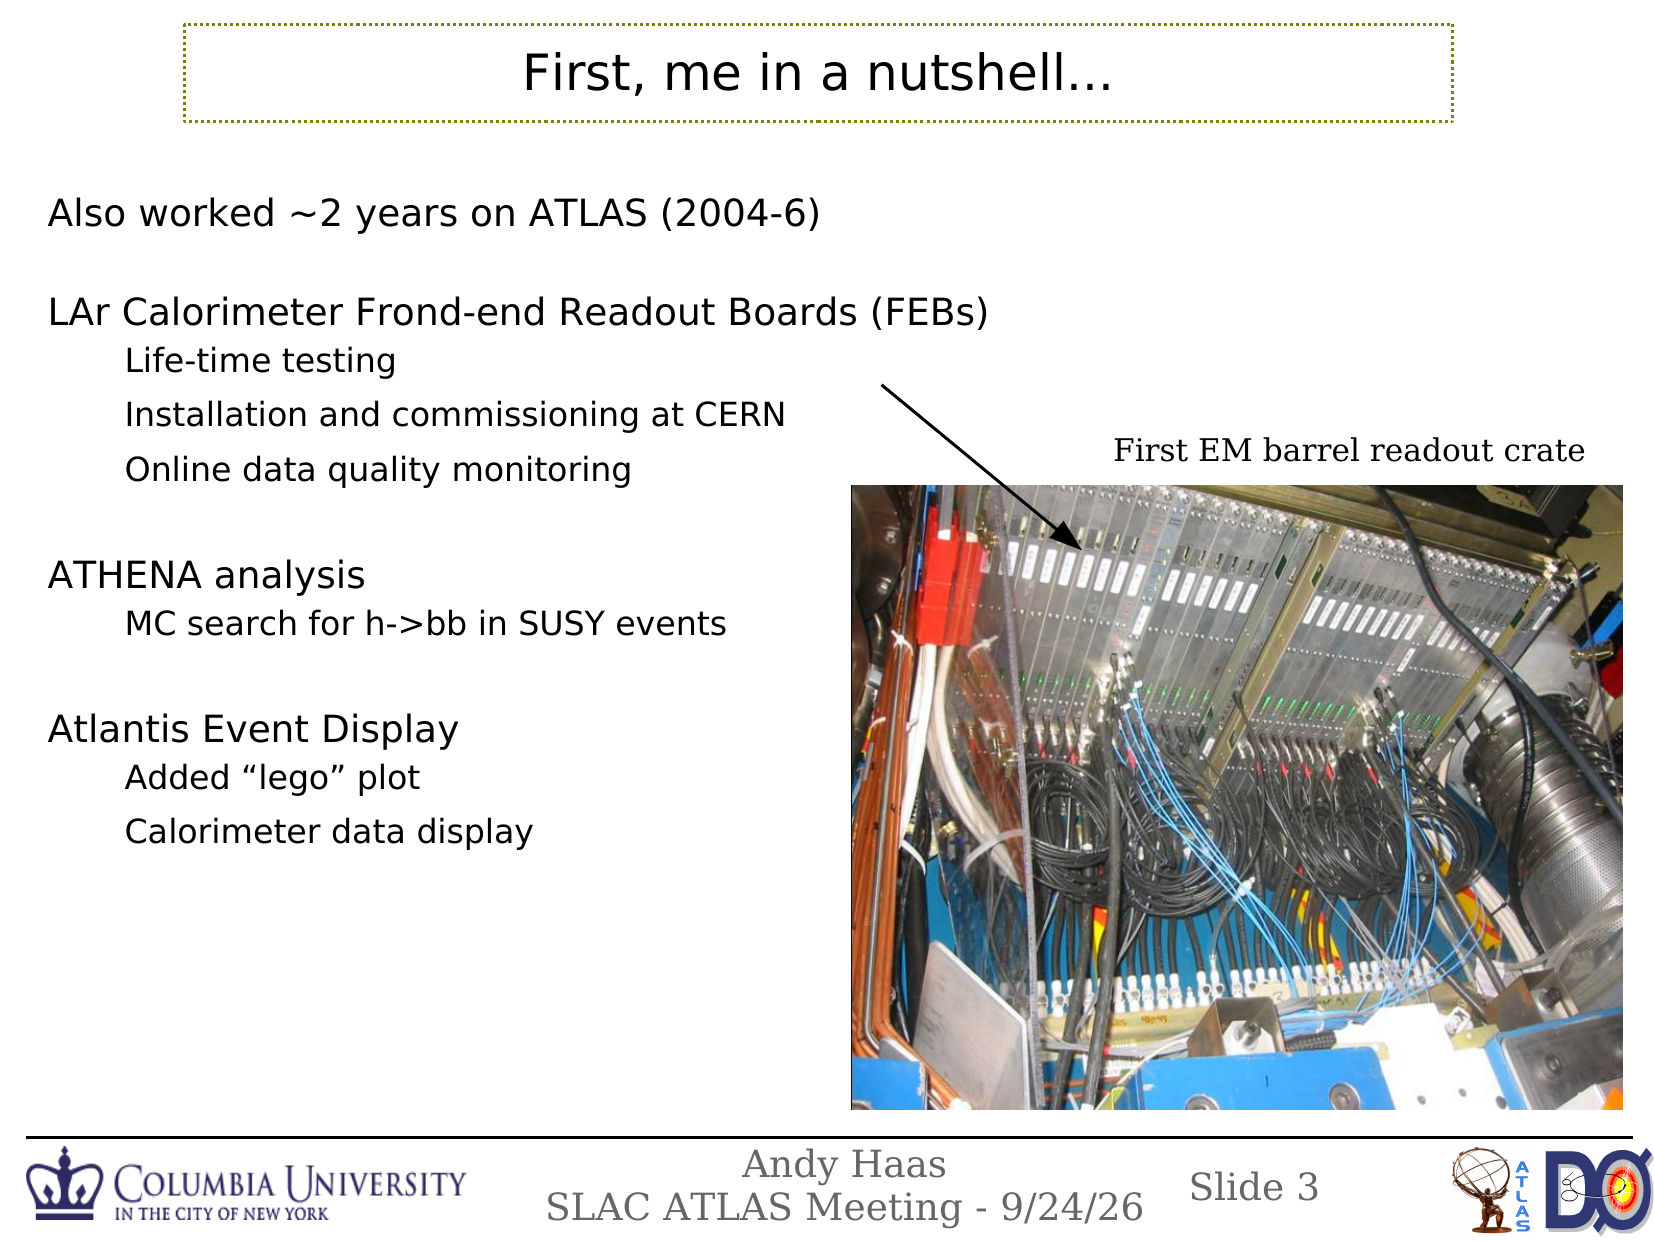

# First, me in a nutshell...
Also worked ~2 years on ATLAS (2004-6)
LAr Calorimeter Frond-end Readout Boards (FEBs)
Life-time testing
Installation and commissioning at CERN
Online data quality monitoring
ATHENA analysis
MC search for h->bb in SUSY events
Atlantis Event Display
Added “lego” plot
Calorimeter data display
First EM barrel readout crate